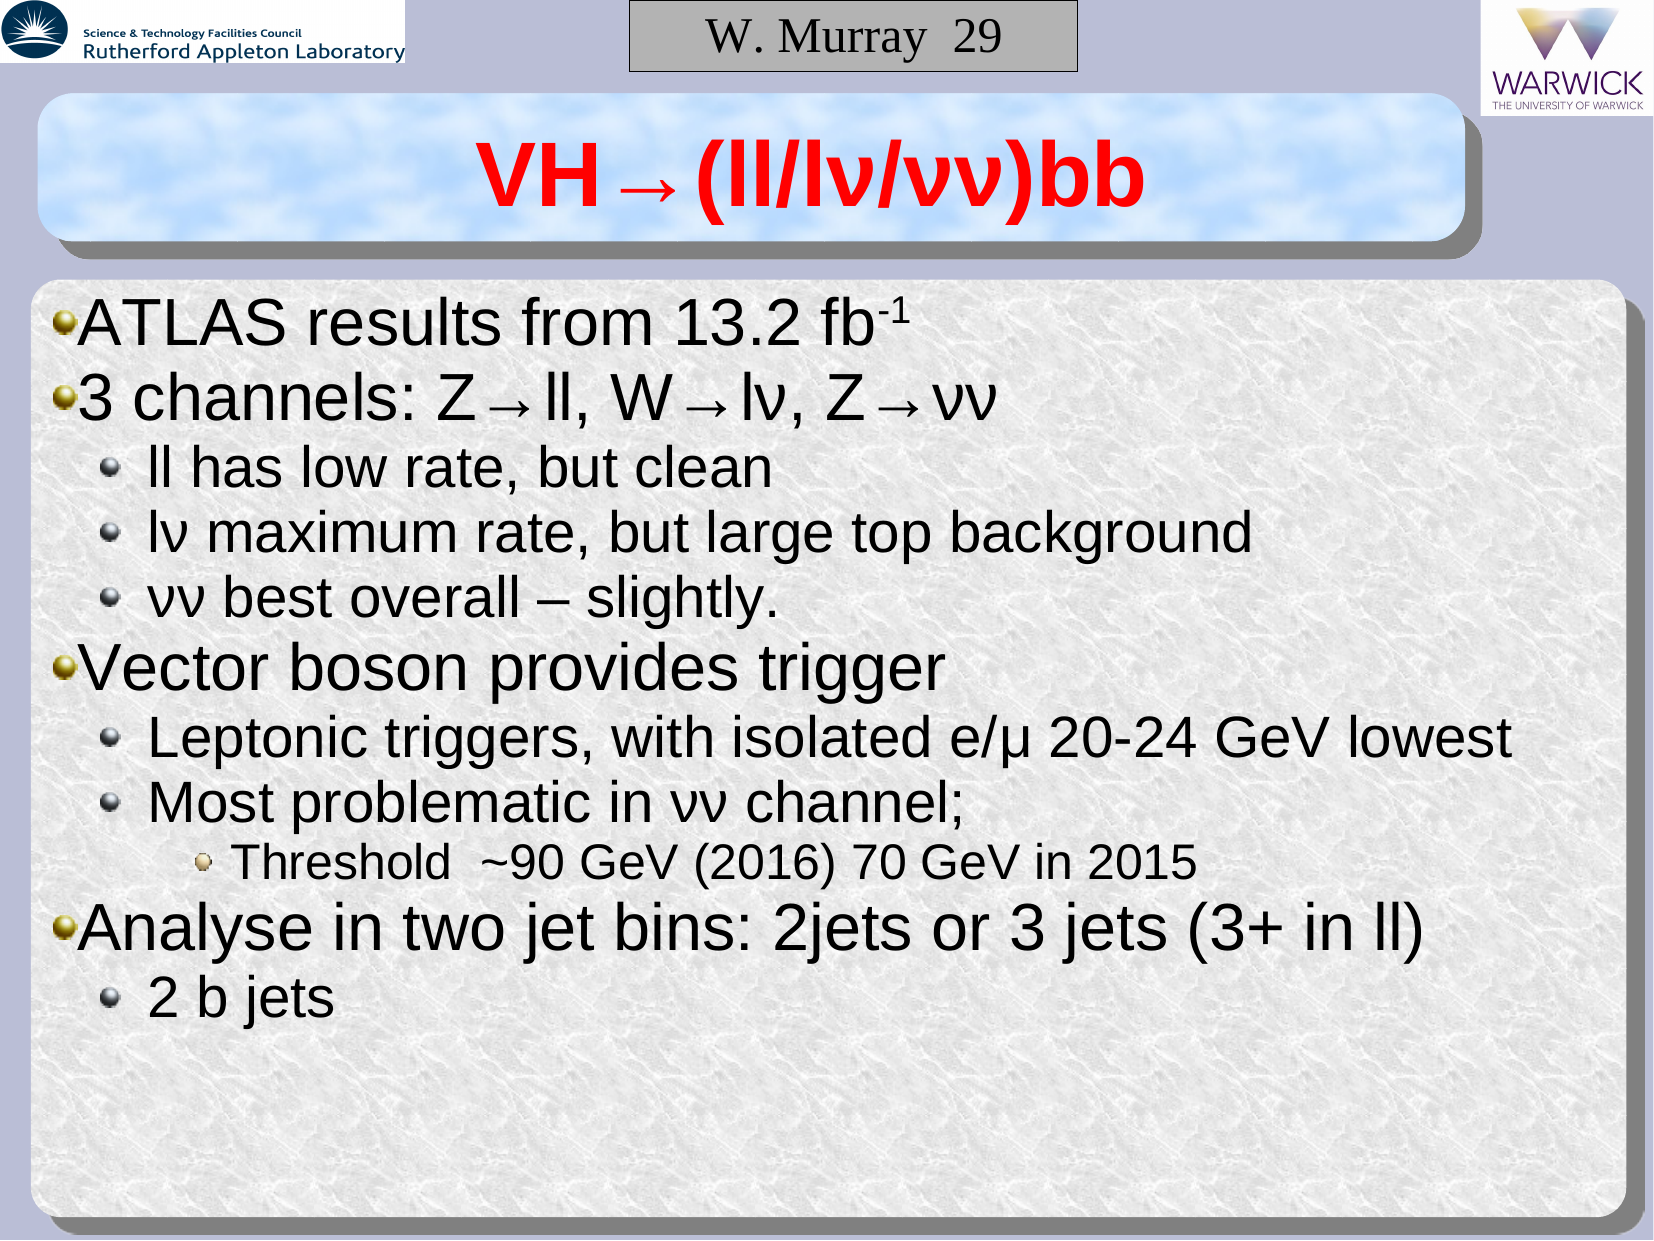

# VH→(ll/lν/νν)bb
ATLAS results from 13.2 fb-1
3 channels: Z→ll, W→lν, Z→νν
ll has low rate, but clean
lν maximum rate, but large top background
νν best overall – slightly.
Vector boson provides trigger
Leptonic triggers, with isolated e/μ 20-24 GeV lowest
Most problematic in νν channel;
Threshold ~90 GeV (2016) 70 GeV in 2015
Analyse in two jet bins: 2jets or 3 jets (3+ in ll)
2 b jets